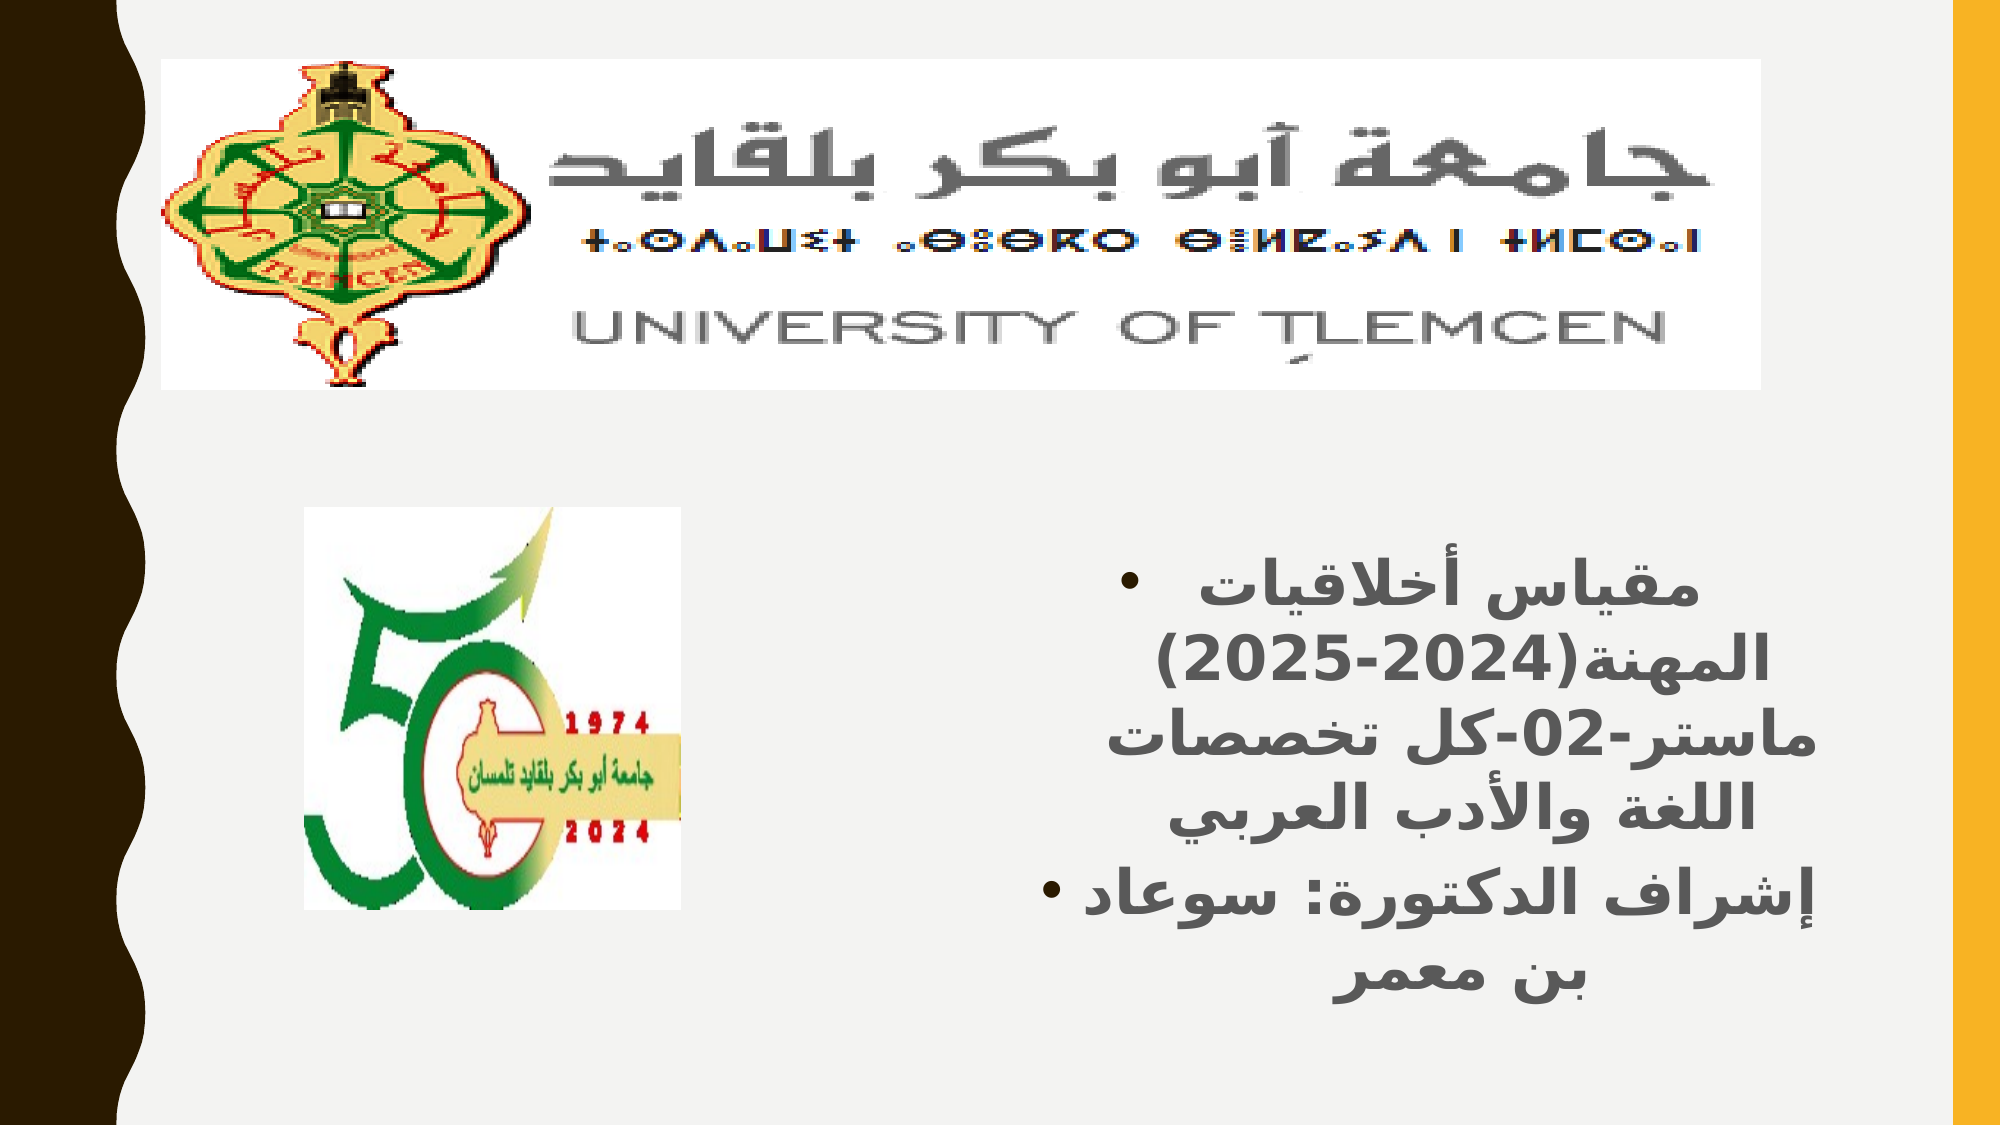

#
مقياس أخلاقيات المهنة(2024-2025) ماستر-02-كل تخصصات اللغة والأدب العربي
إشراف الدكتورة: سوعاد بن معمر